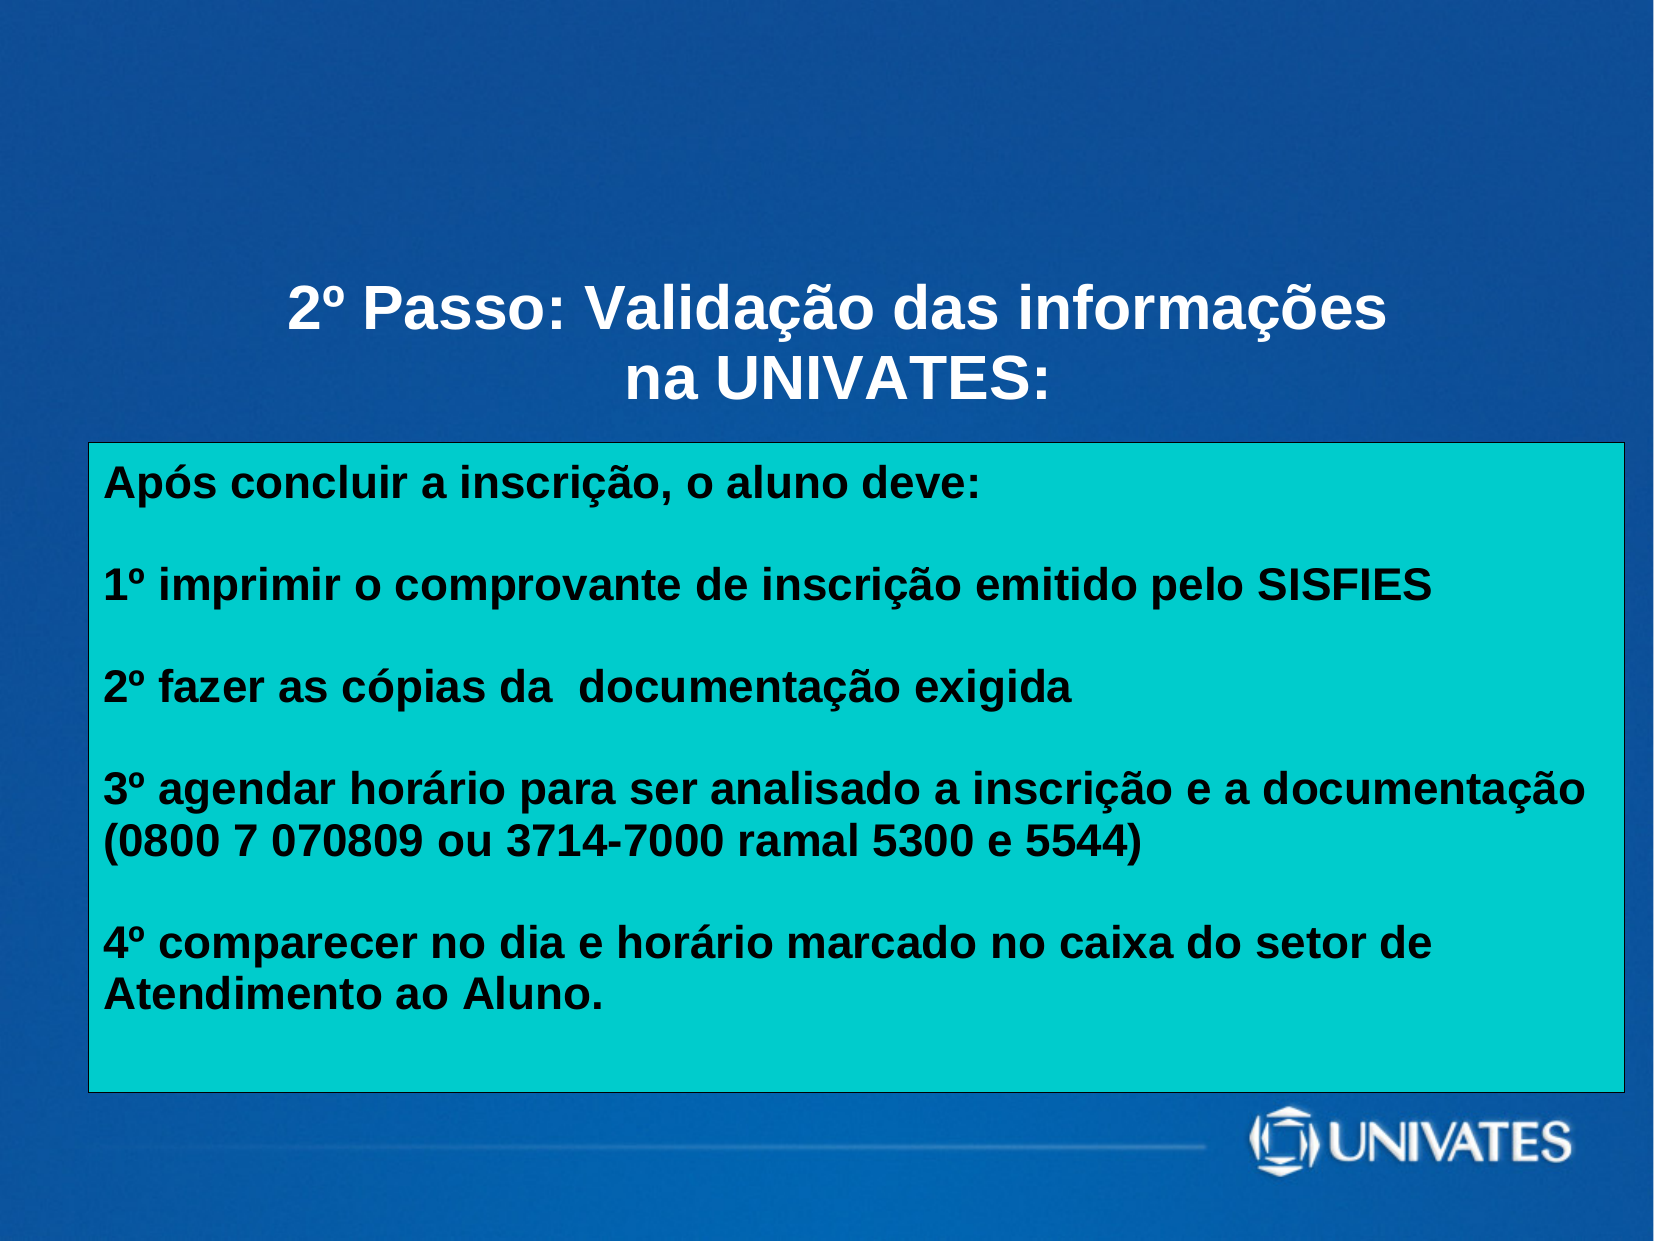

# 2º Passo: Validação das informações
na UNIVATES:
Após concluir a inscrição, o aluno deve:
1º imprimir o comprovante de inscrição emitido pelo SISFIES
2º fazer as cópias da documentação exigida
3º agendar horário para ser analisado a inscrição e a documentação
(0800 7 070809 ou 3714-7000 ramal 5300 e 5544)
4º comparecer no dia e horário marcado no caixa do setor de
Atendimento ao Aluno.